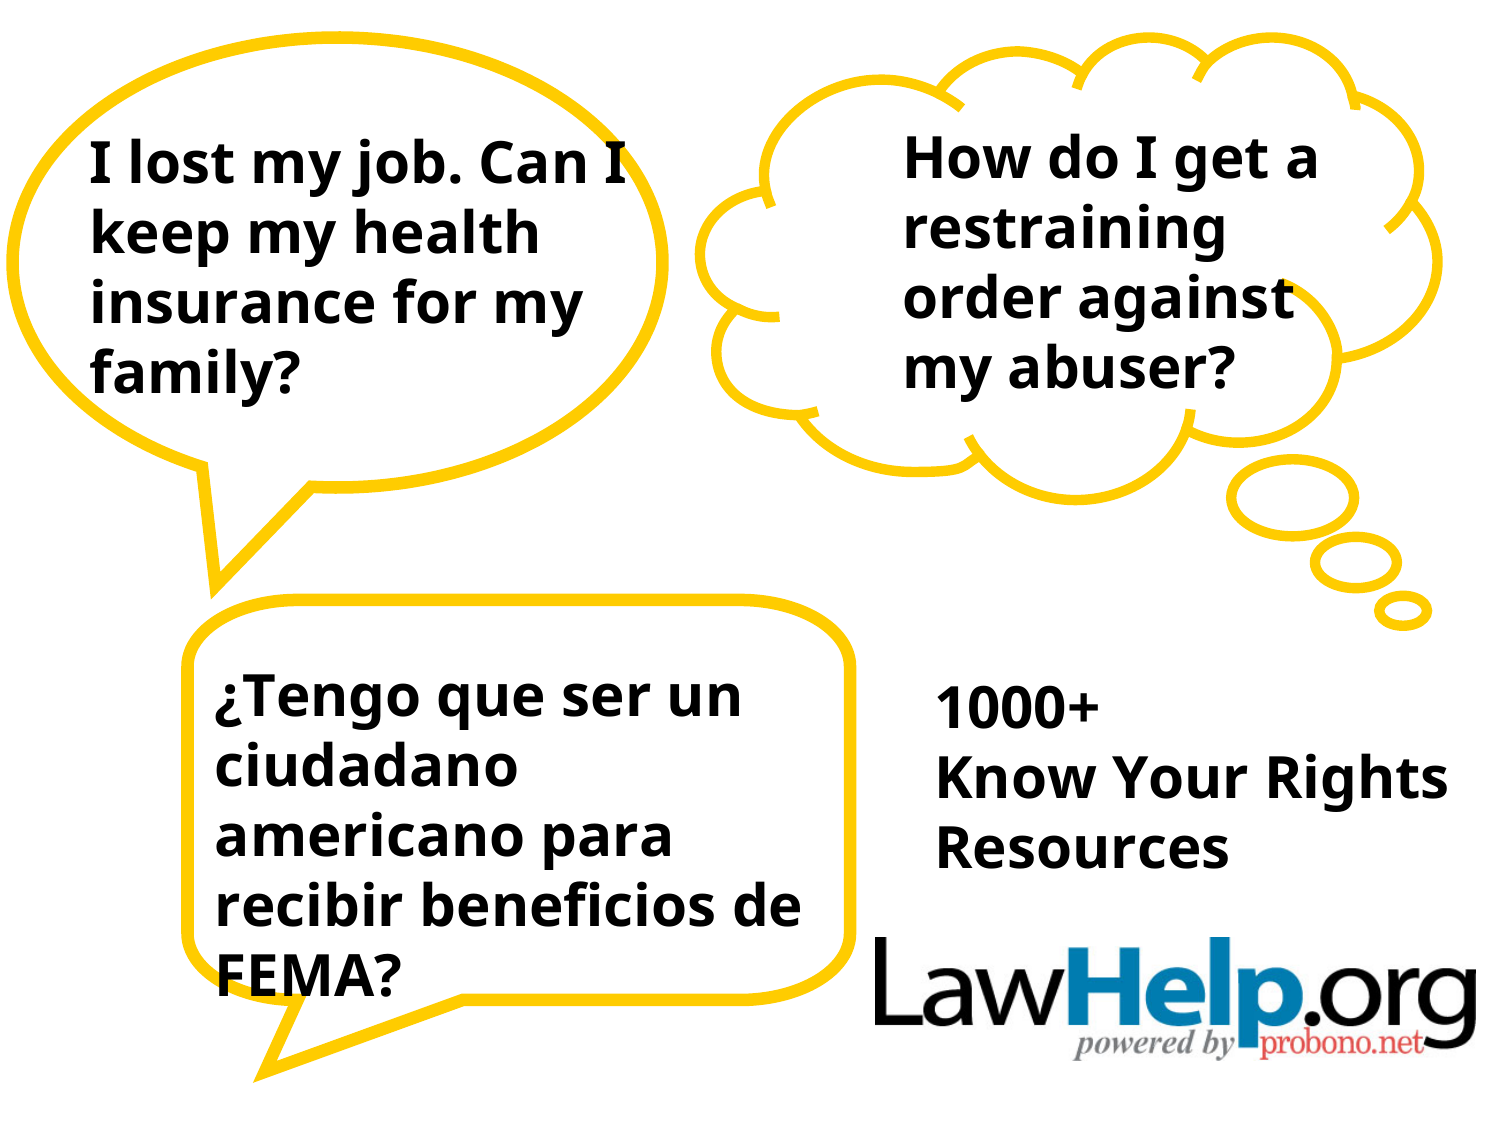

How do I get a restraining order against my abuser?
I lost my job. Can I keep my health insurance for my family?
¿Tengo que ser un ciudadano americano para recibir beneficios de FEMA?
1000+
Know Your Rights
Resources